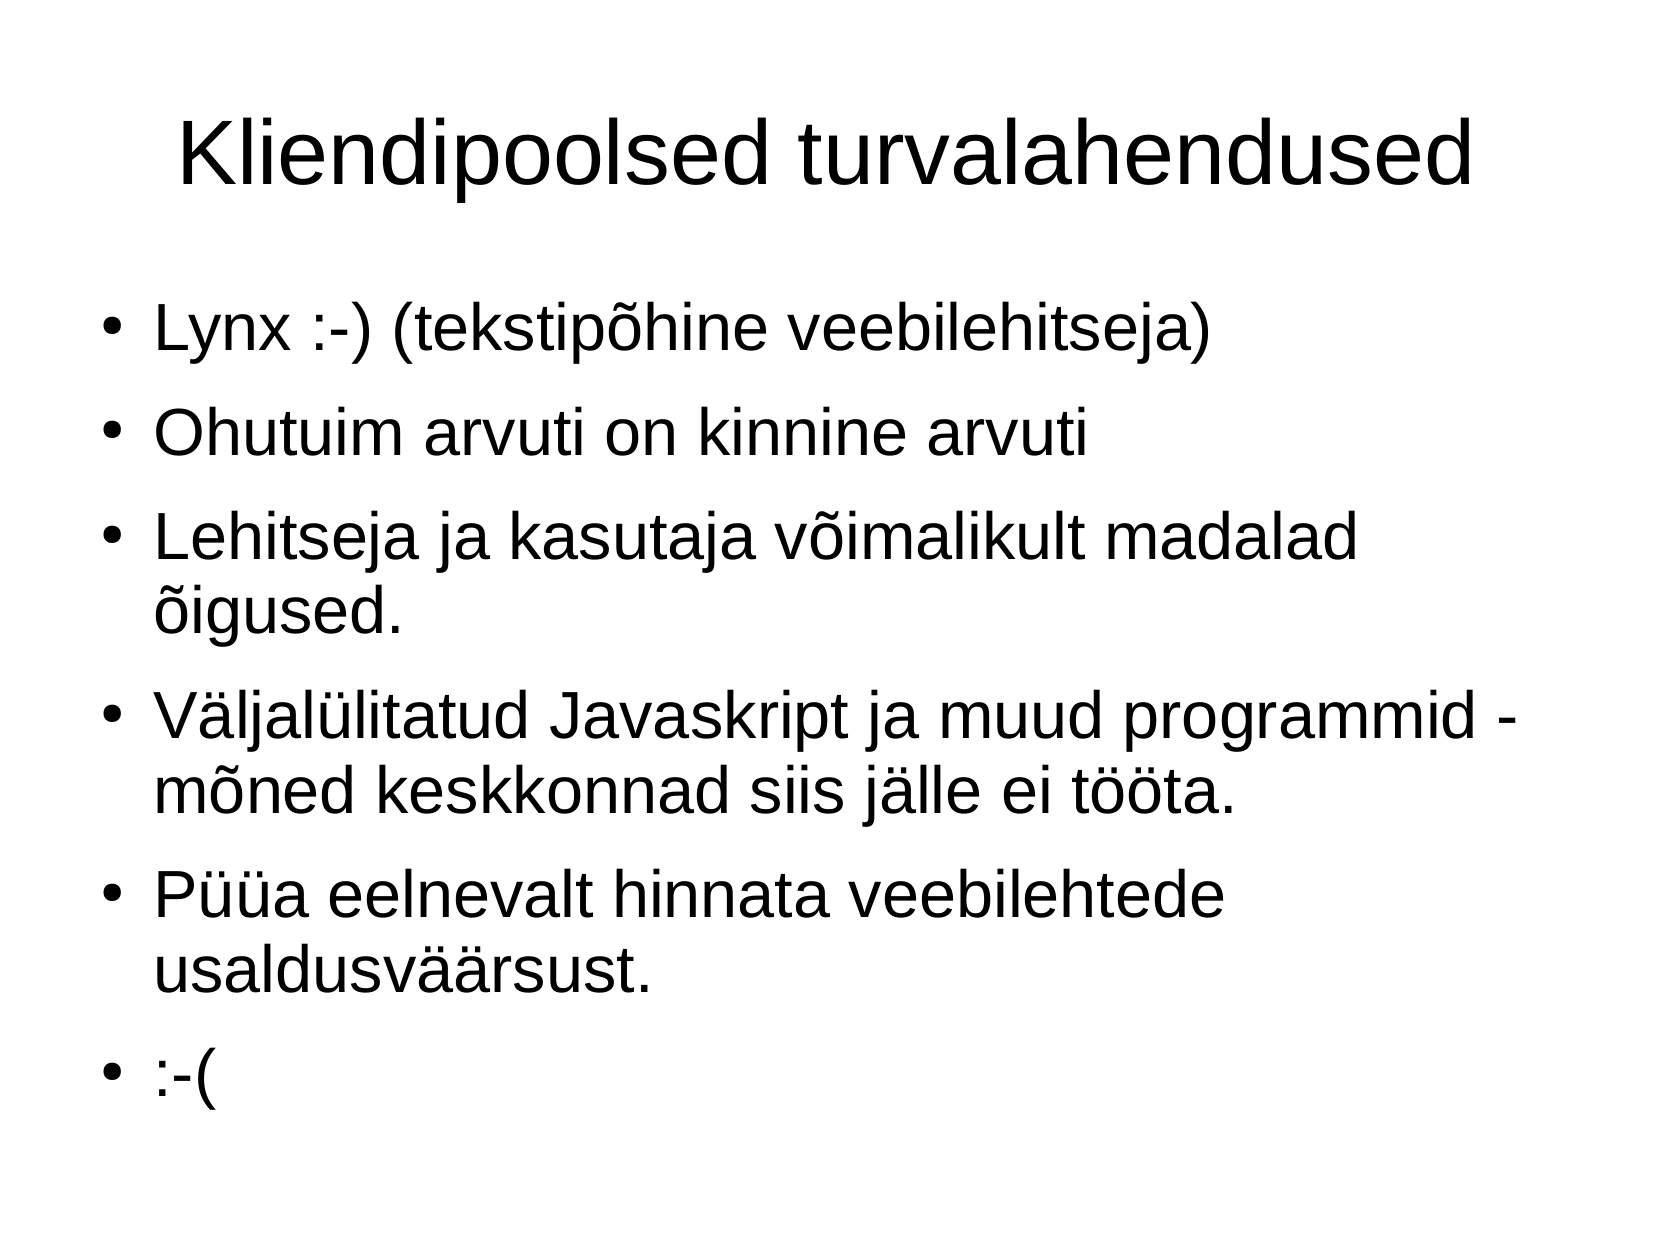

# Kliendipoolsed turvalahendused
Lynx :-) (tekstipõhine veebilehitseja)
Ohutuim arvuti on kinnine arvuti
Lehitseja ja kasutaja võimalikult madalad õigused.
Väljalülitatud Javaskript ja muud programmid - mõned keskkonnad siis jälle ei tööta.
Püüa eelnevalt hinnata veebilehtede usaldusväärsust.
:-(